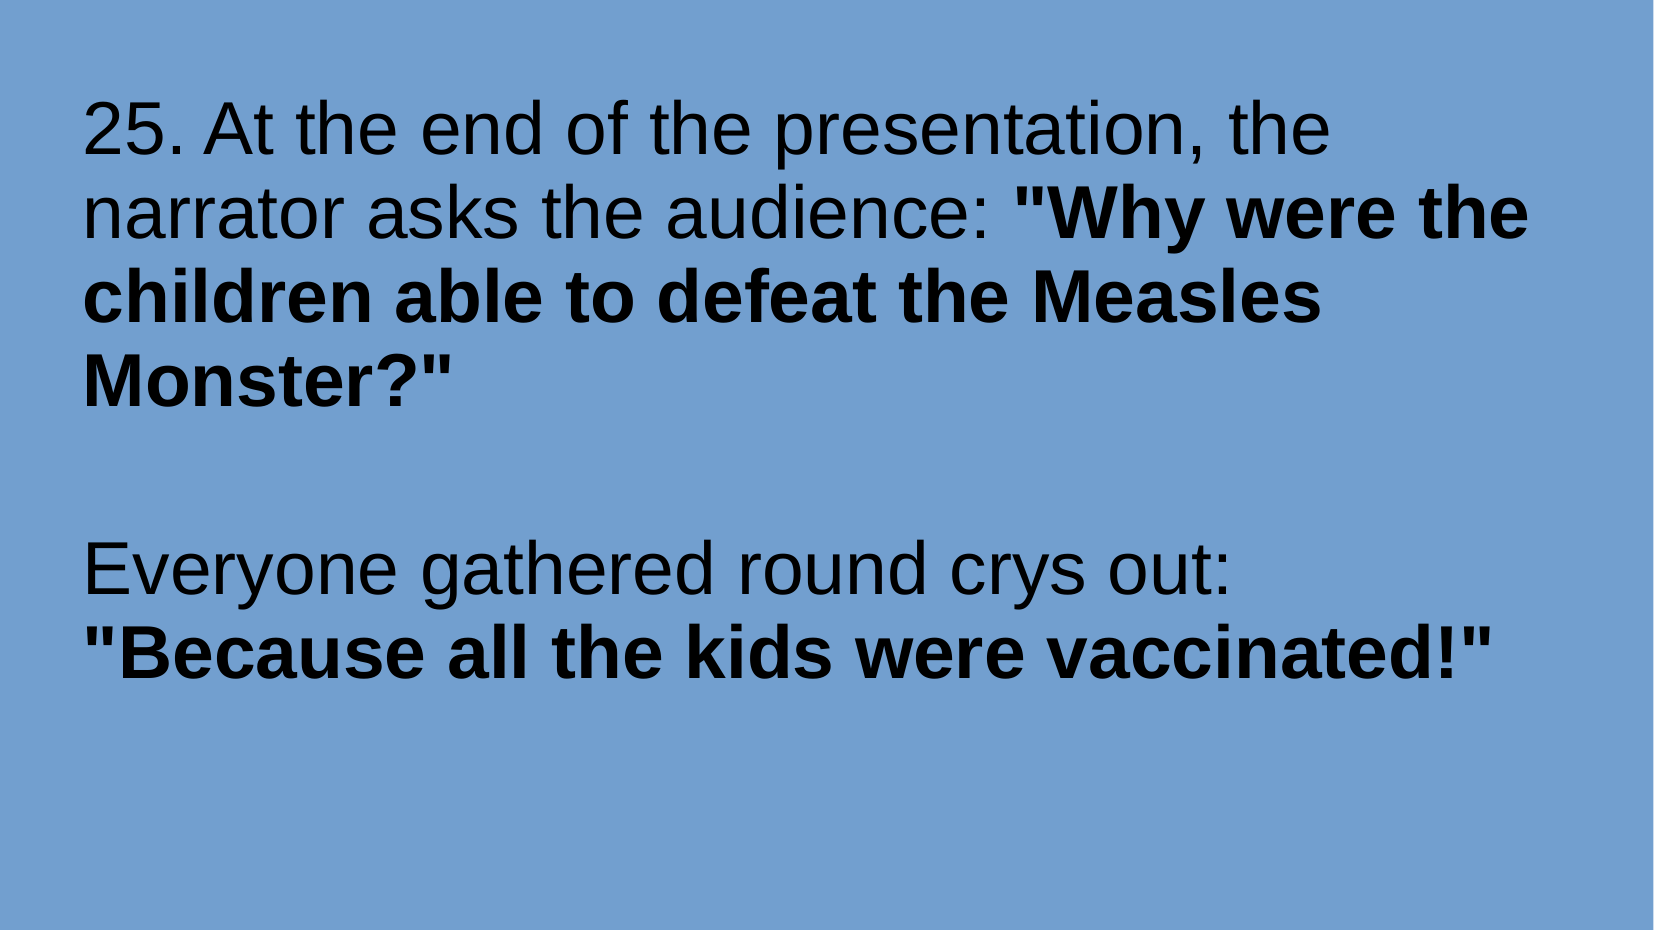

# 25. At the end of the presentation, the narrator asks the audience: "Why were the children able to defeat the Measles Monster?"
Everyone gathered round crys out: "Because all the kids were vaccinated!"